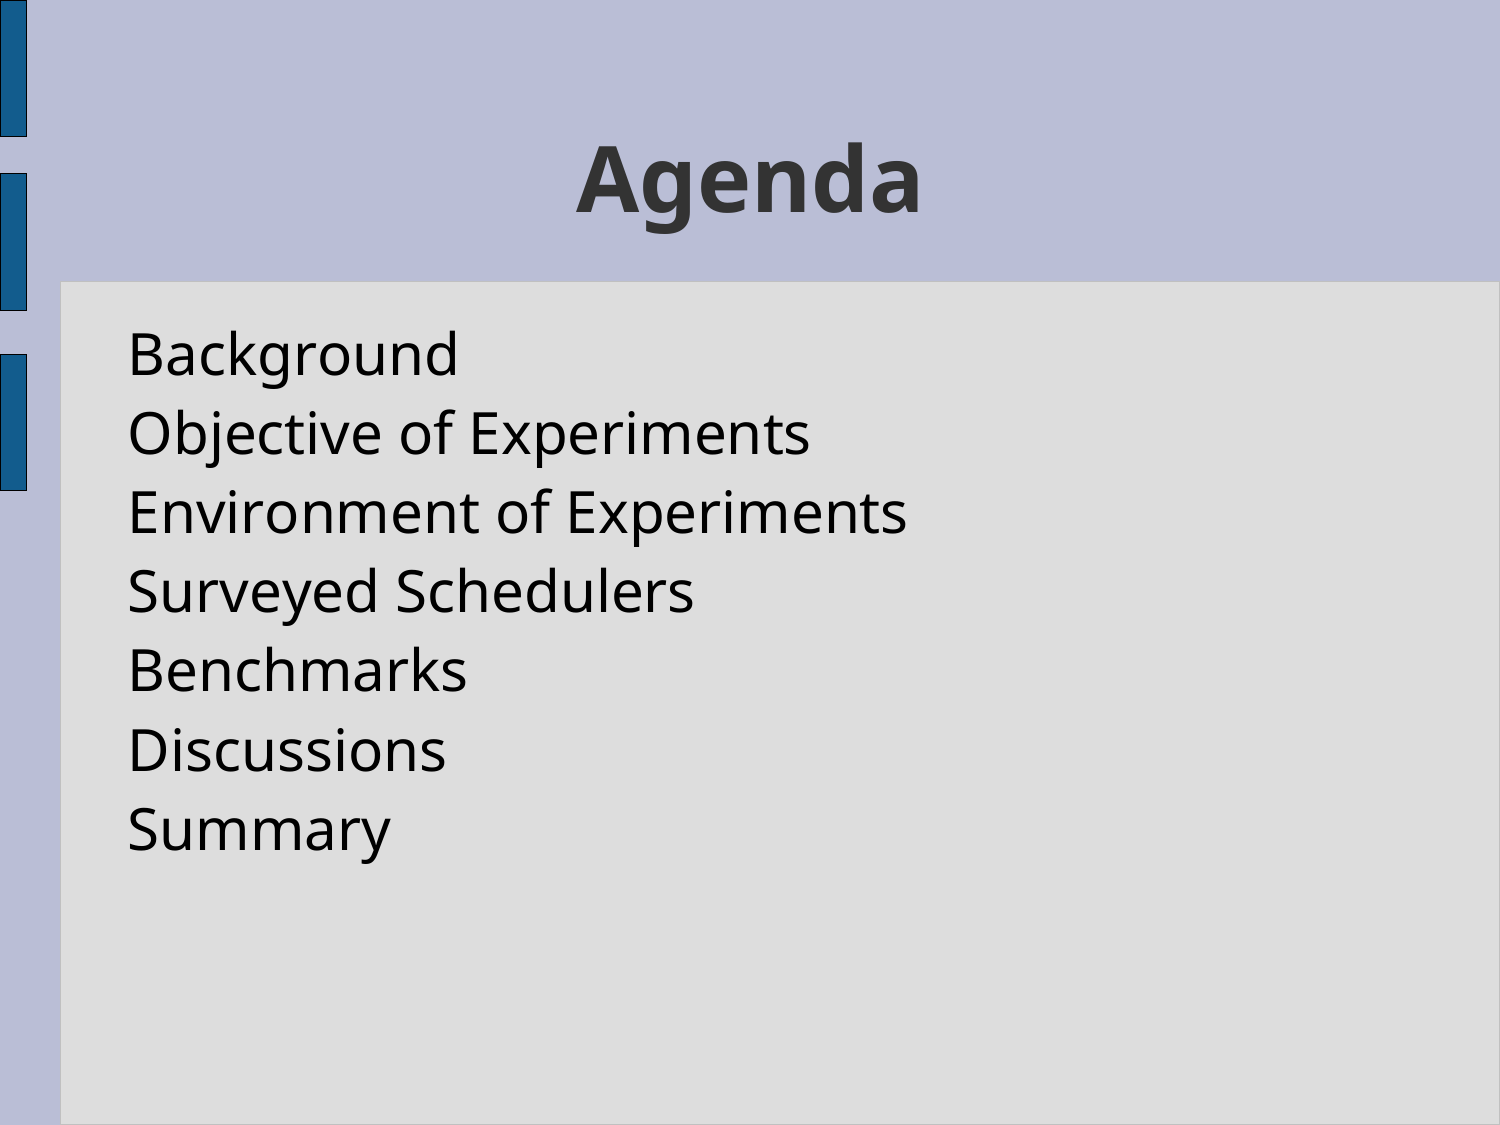

# Agenda
Background
Objective of Experiments
Environment of Experiments
Surveyed Schedulers
Benchmarks
Discussions
Summary